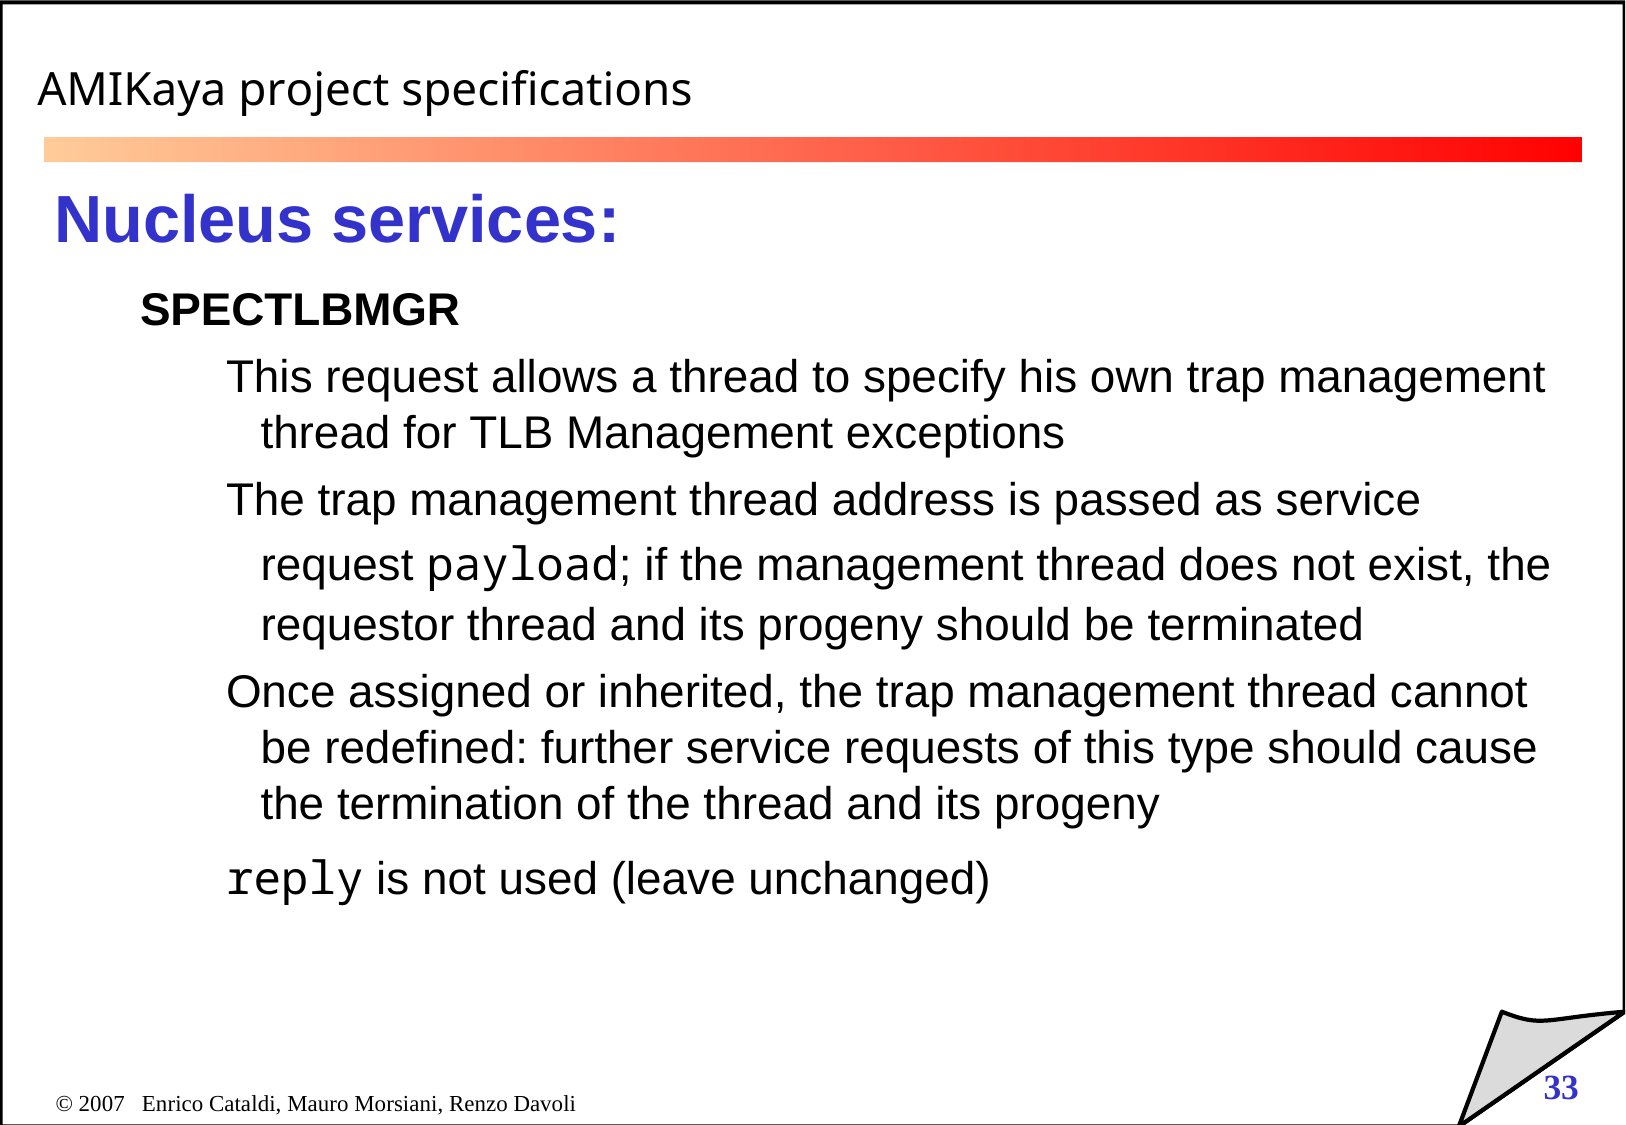

# AMIKaya project specifications
Nucleus services:
SPECTLBMGR
This request allows a thread to specify his own trap management thread for TLB Management exceptions
The trap management thread address is passed as service request payload; if the management thread does not exist, the requestor thread and its progeny should be terminated
Once assigned or inherited, the trap management thread cannot be redefined: further service requests of this type should cause the termination of the thread and its progeny
reply is not used (leave unchanged)